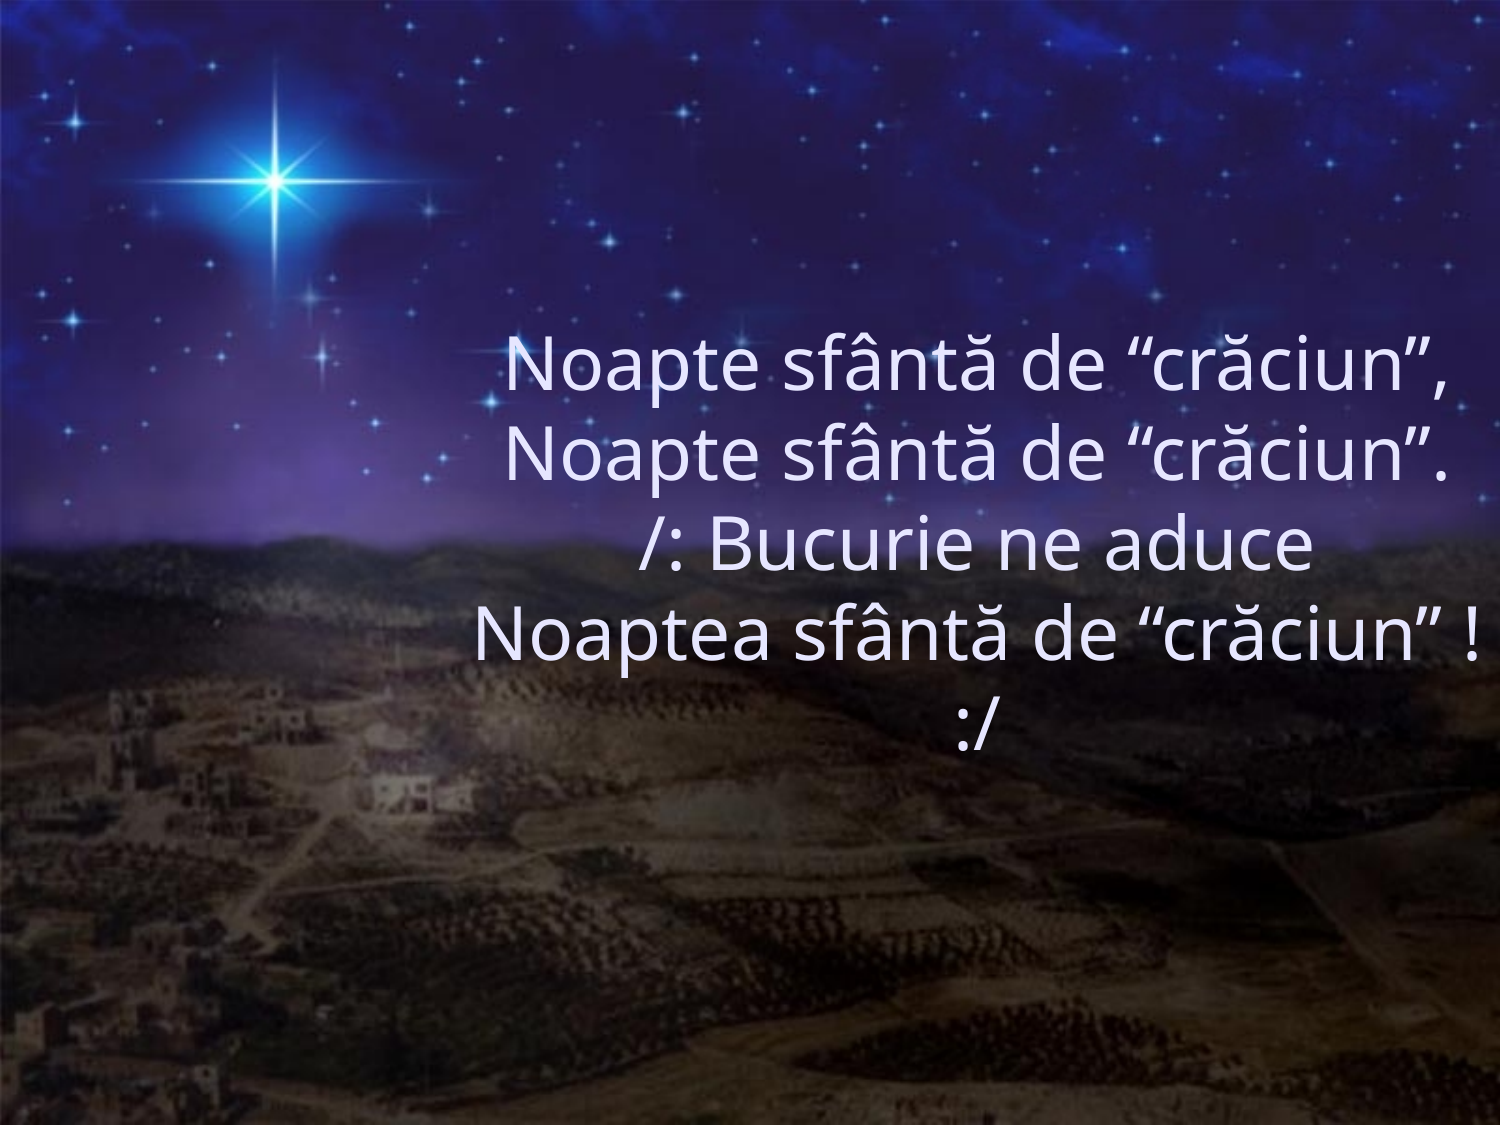

# Noapte sfântă de “crăciun”, Noapte sfântă de “crăciun”. /: Bucurie ne aduce Noaptea sfântă de “crăciun” ! :/